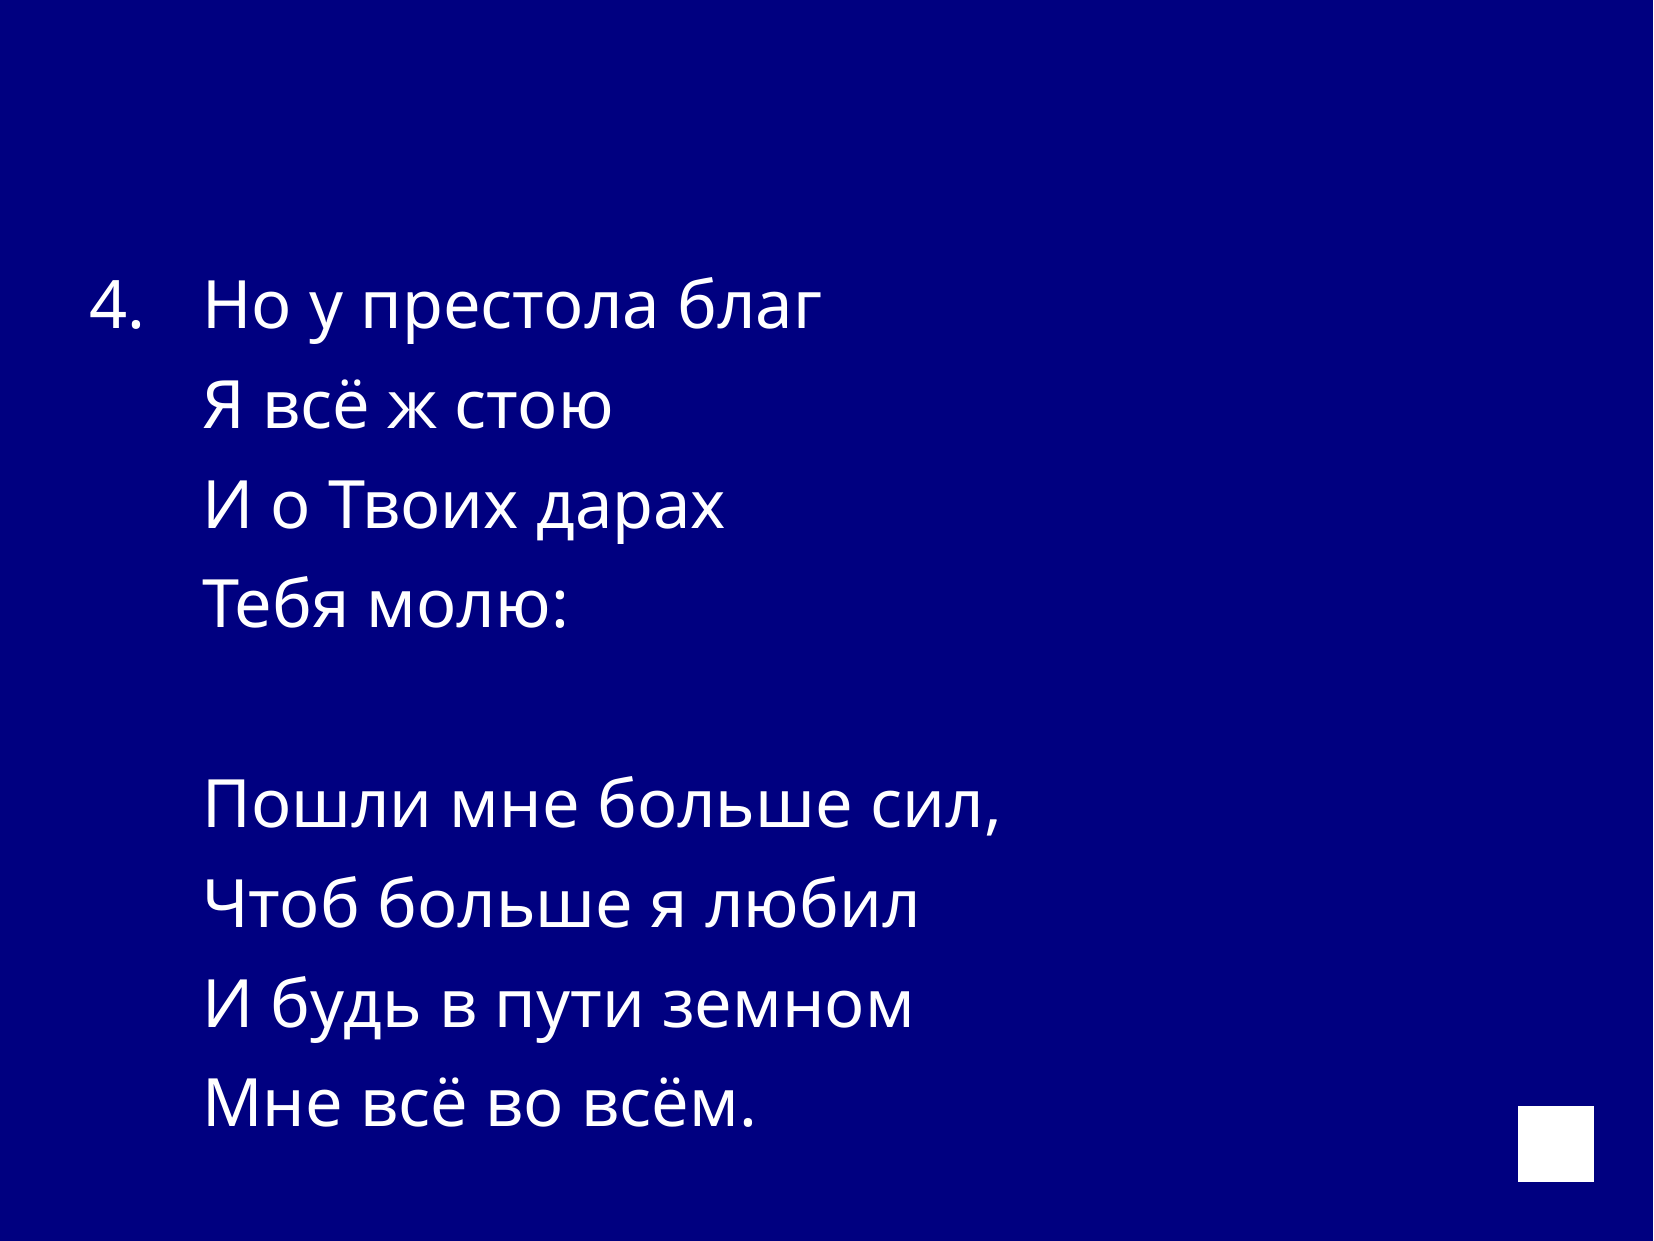

4.	Но у престола благ
	Я всё ж стою
	И о Твоих дарах
	Тебя молю:
	Пошли мне больше сил,
	Чтоб больше я любил
	И будь в пути земном
	Мне всё во всём.